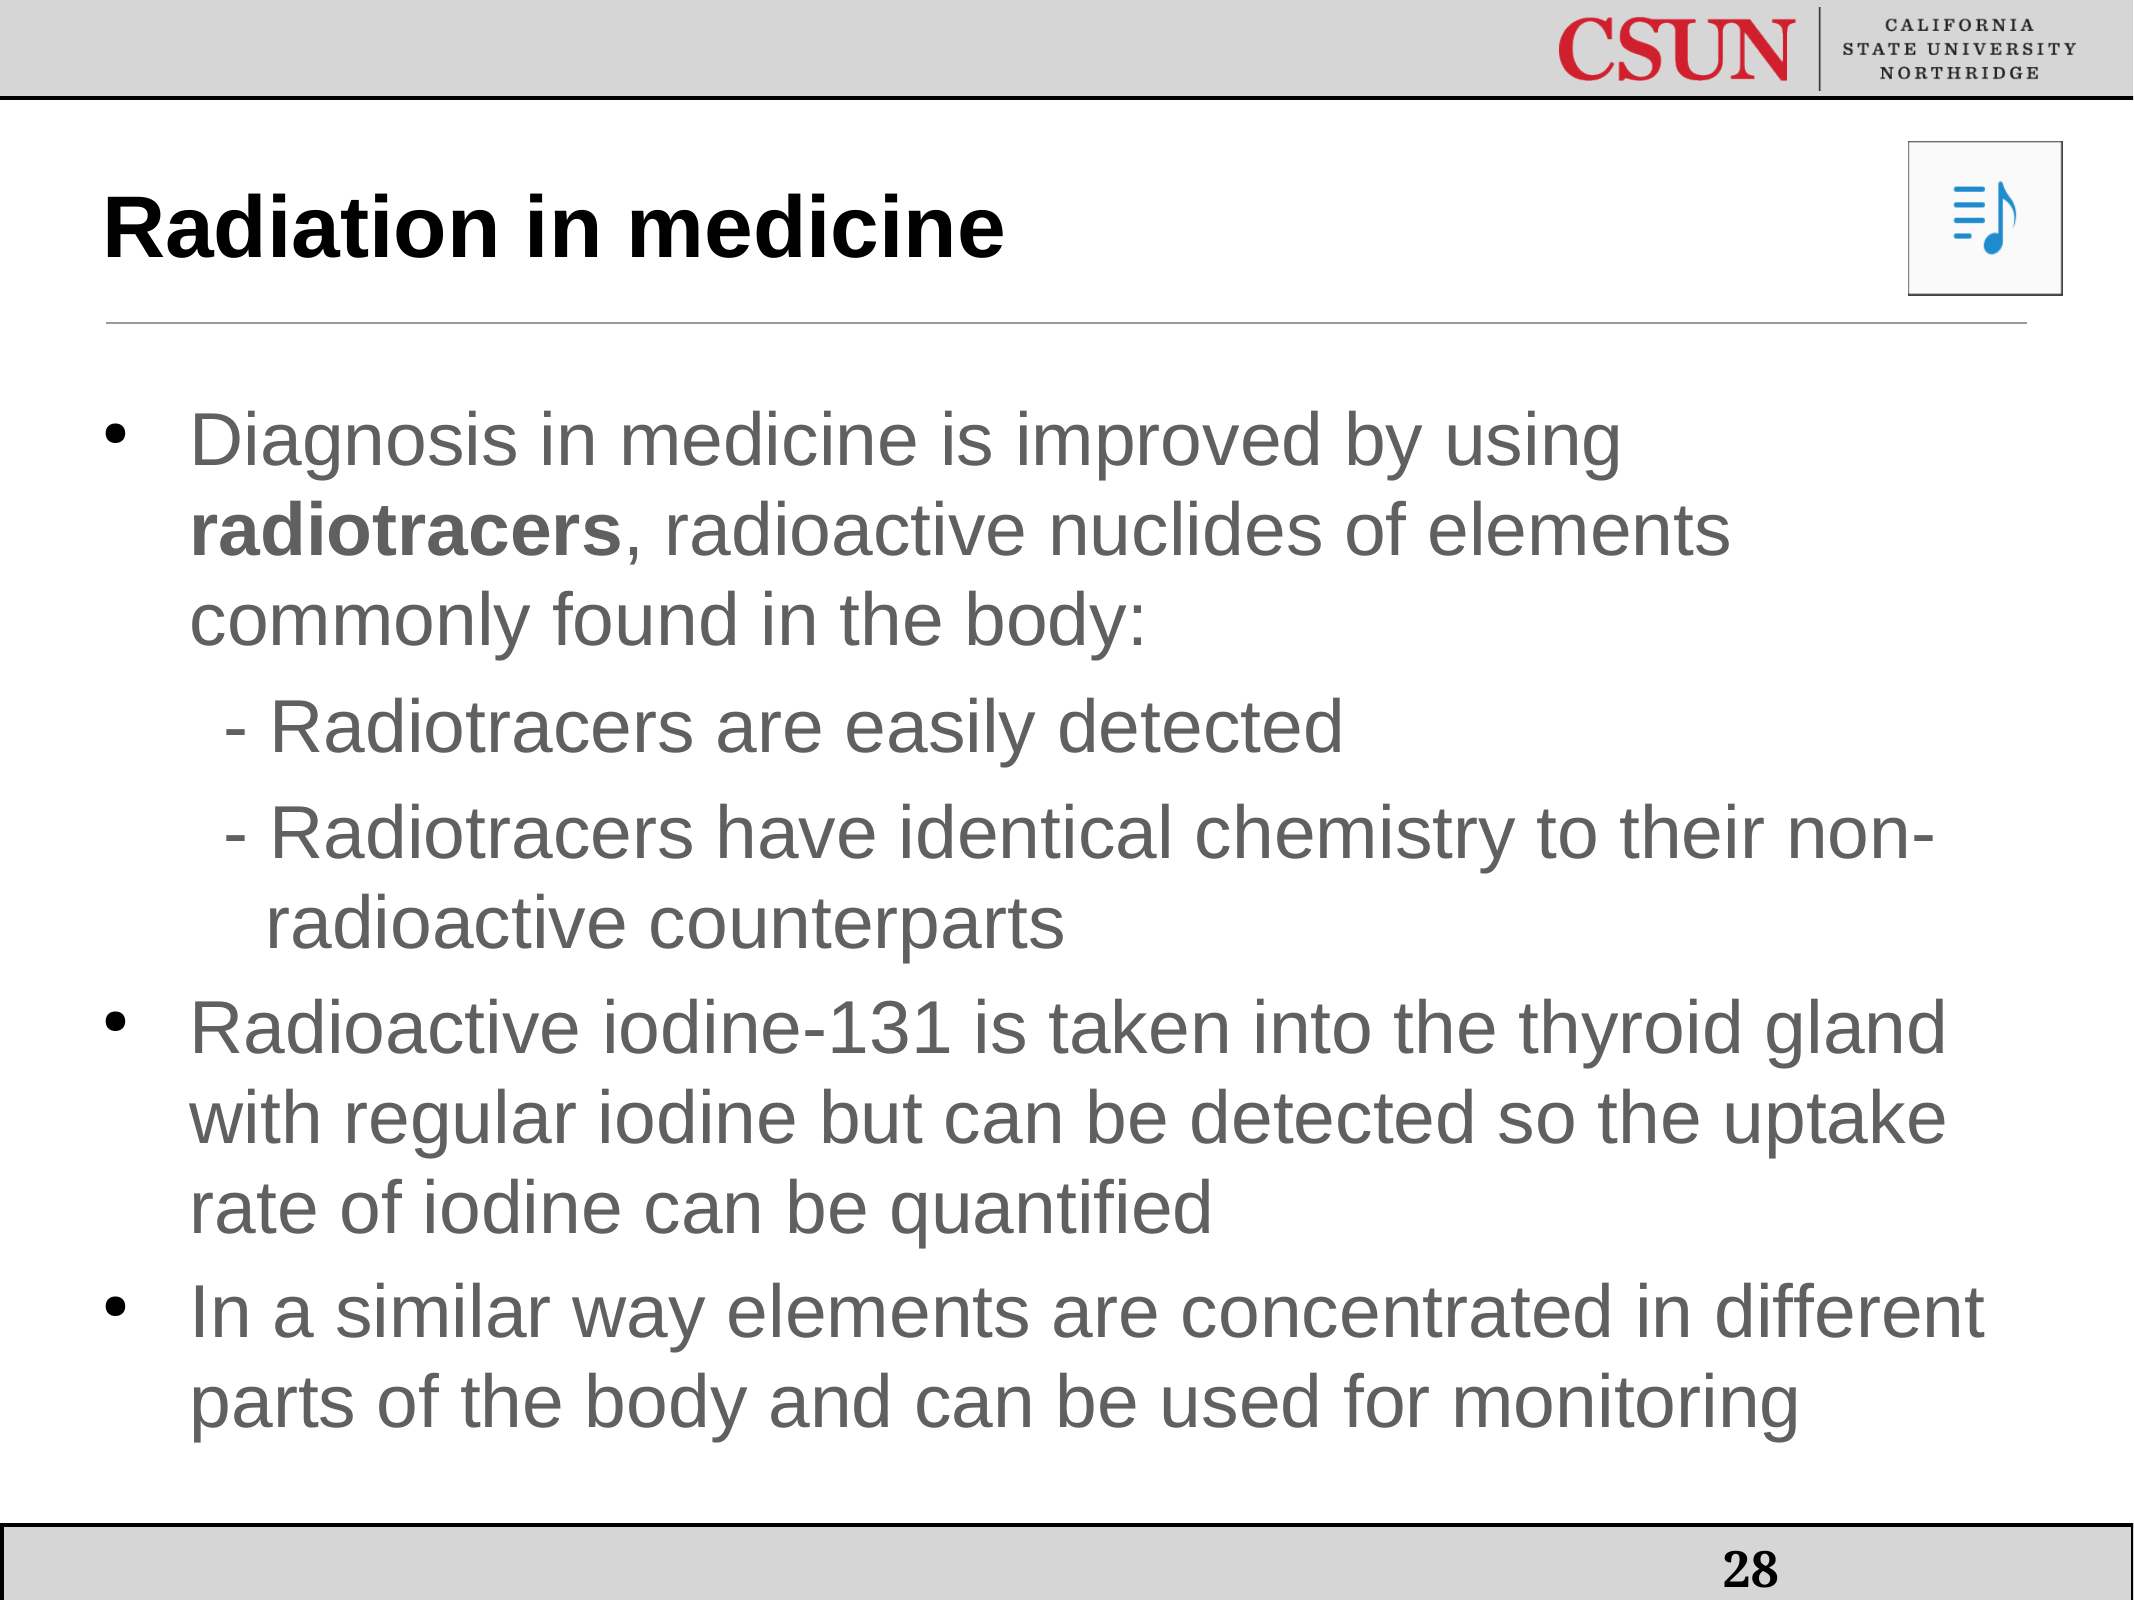

# Radiation in medicine
Diagnosis in medicine is improved by using radiotracers, radioactive nuclides of elements commonly found in the body:
- Radiotracers are easily detected
- Radiotracers have identical chemistry to their non- radioactive counterparts
Radioactive iodine-131 is taken into the thyroid gland with regular iodine but can be detected so the uptake rate of iodine can be quantified
In a similar way elements are concentrated in different parts of the body and can be used for monitoring
28